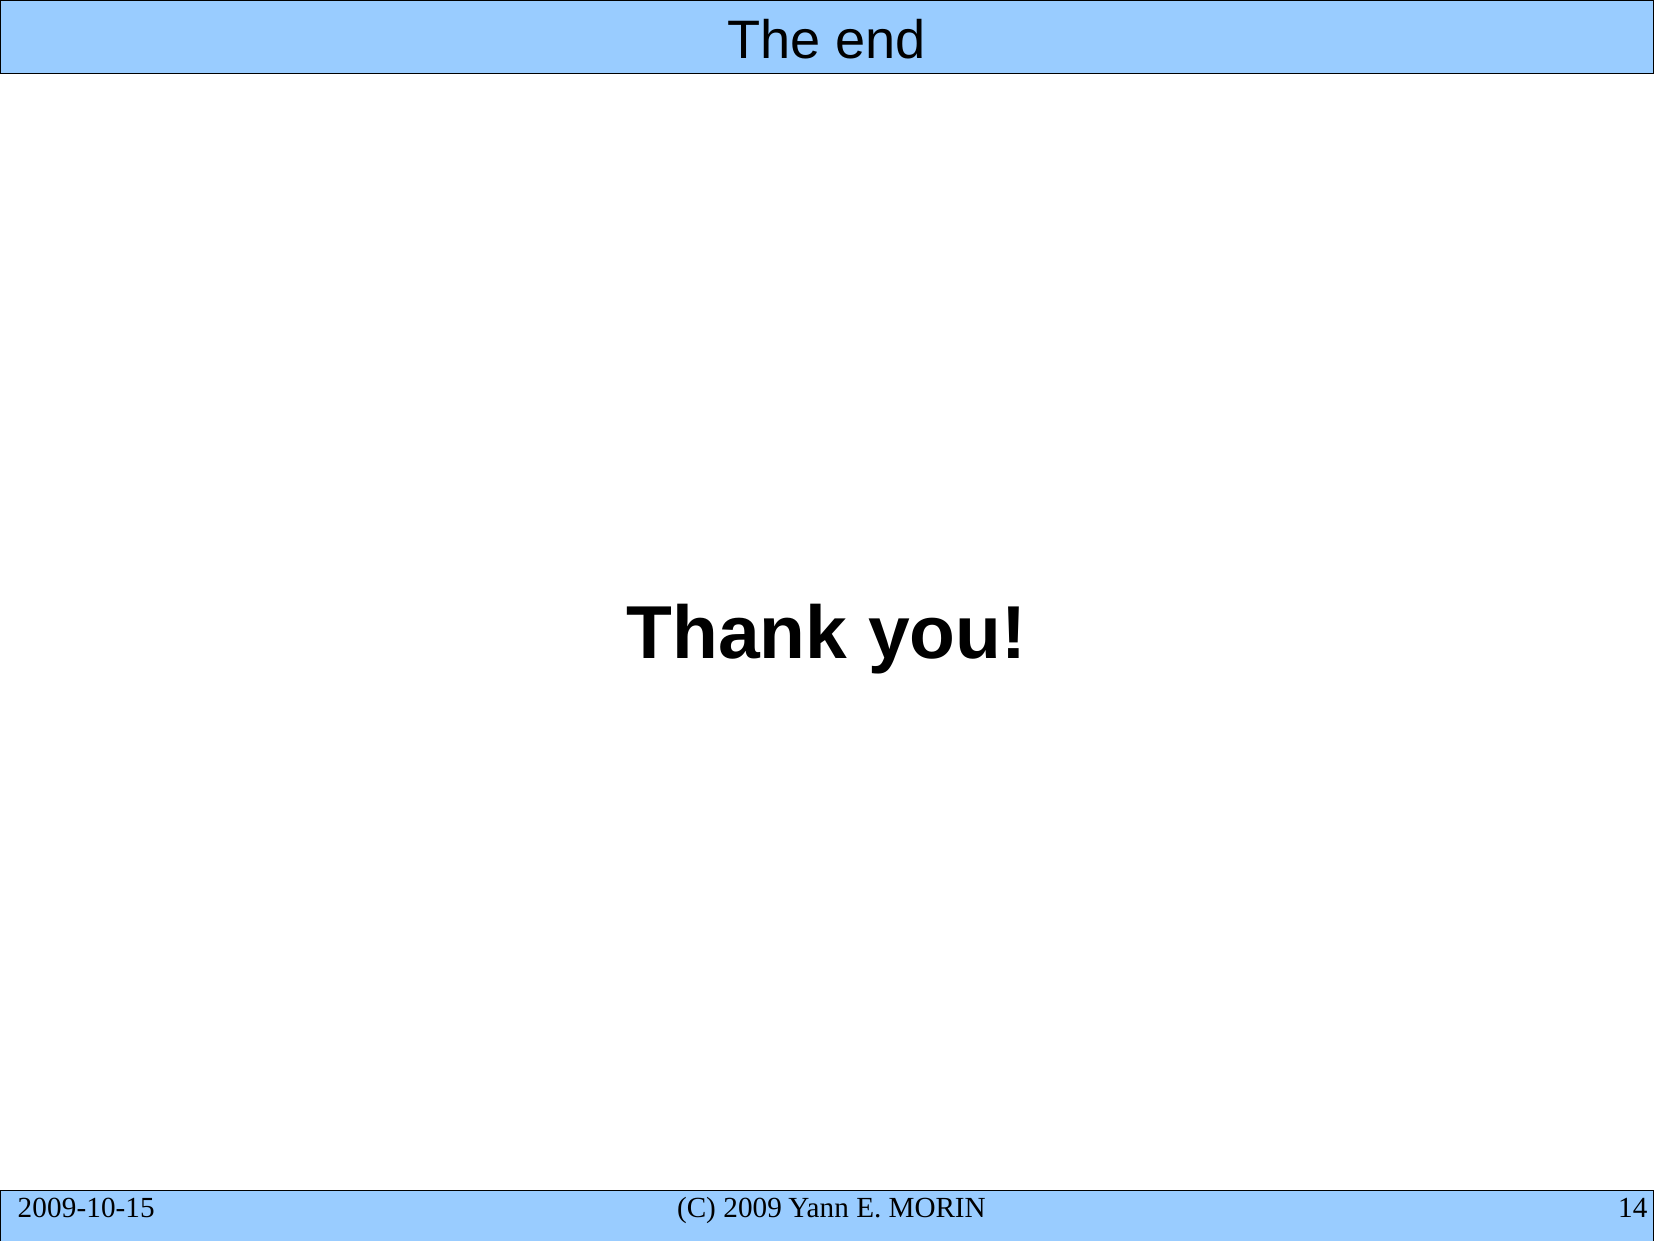

# The end
Thank you!
2009-10-15
(C) 2009 Yann E. MORIN
14